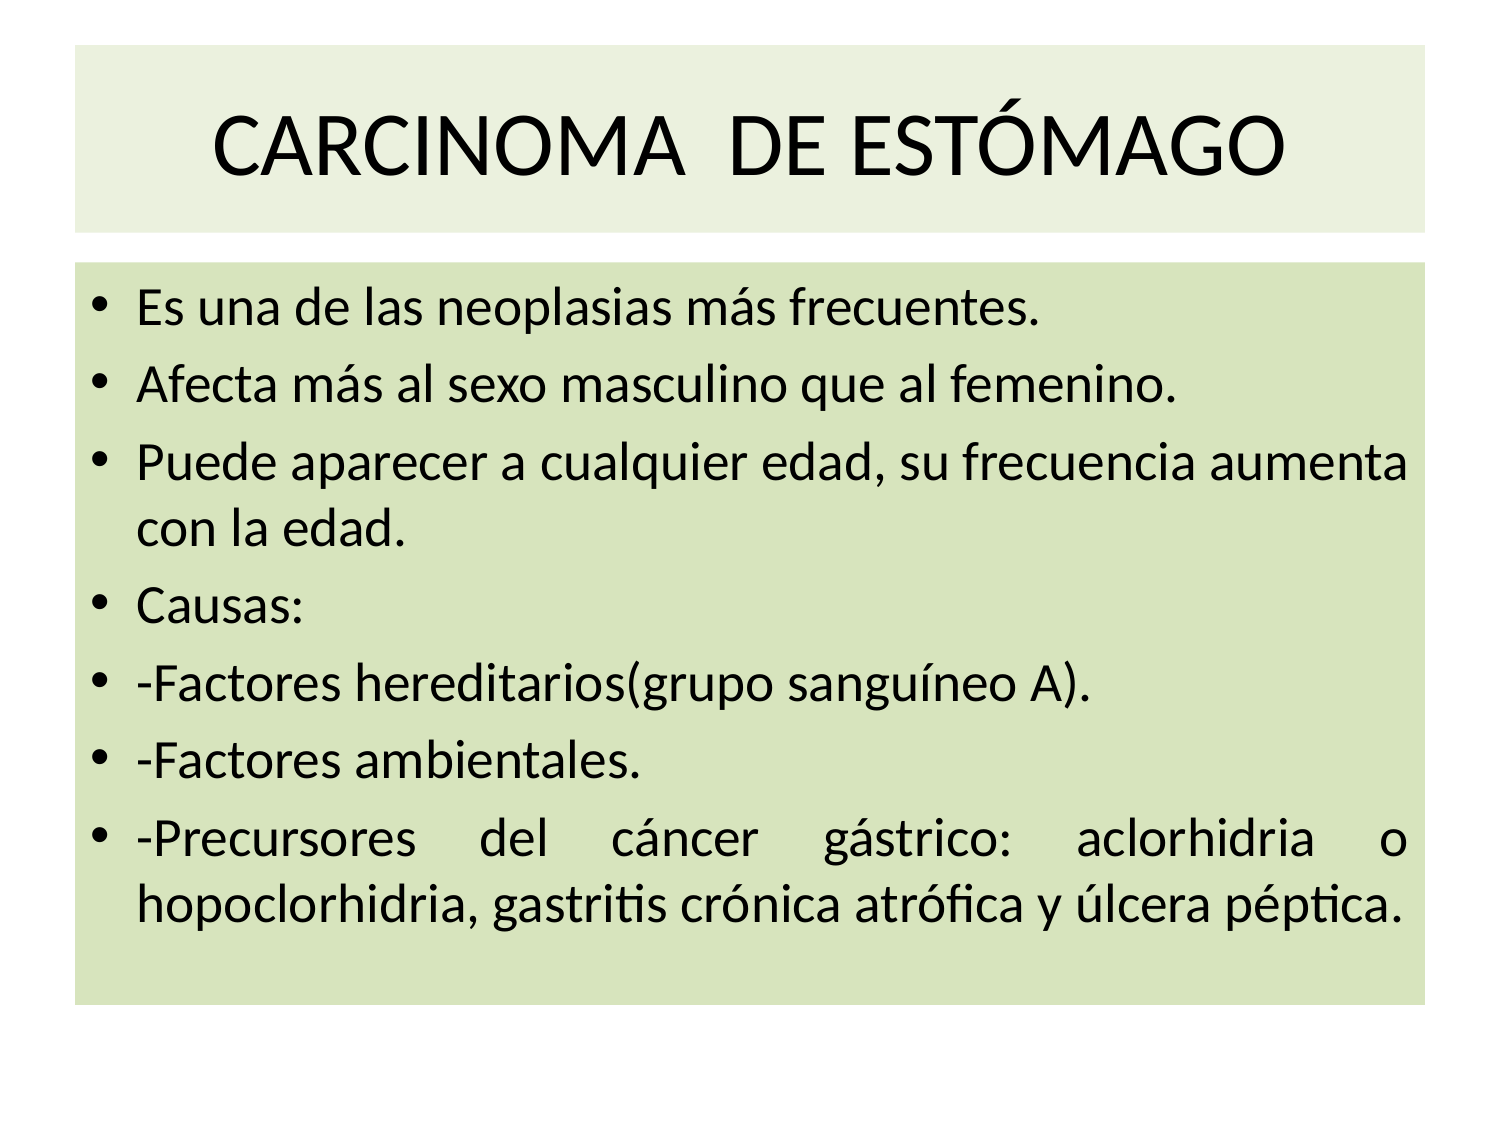

# CARCINOMA DE ESTÓMAGO
Es una de las neoplasias más frecuentes.
Afecta más al sexo masculino que al femenino.
Puede aparecer a cualquier edad, su frecuencia aumenta con la edad.
Causas:
-Factores hereditarios(grupo sanguíneo A).
-Factores ambientales.
-Precursores del cáncer gástrico: aclorhidria o hopoclorhidria, gastritis crónica atrófica y úlcera péptica.